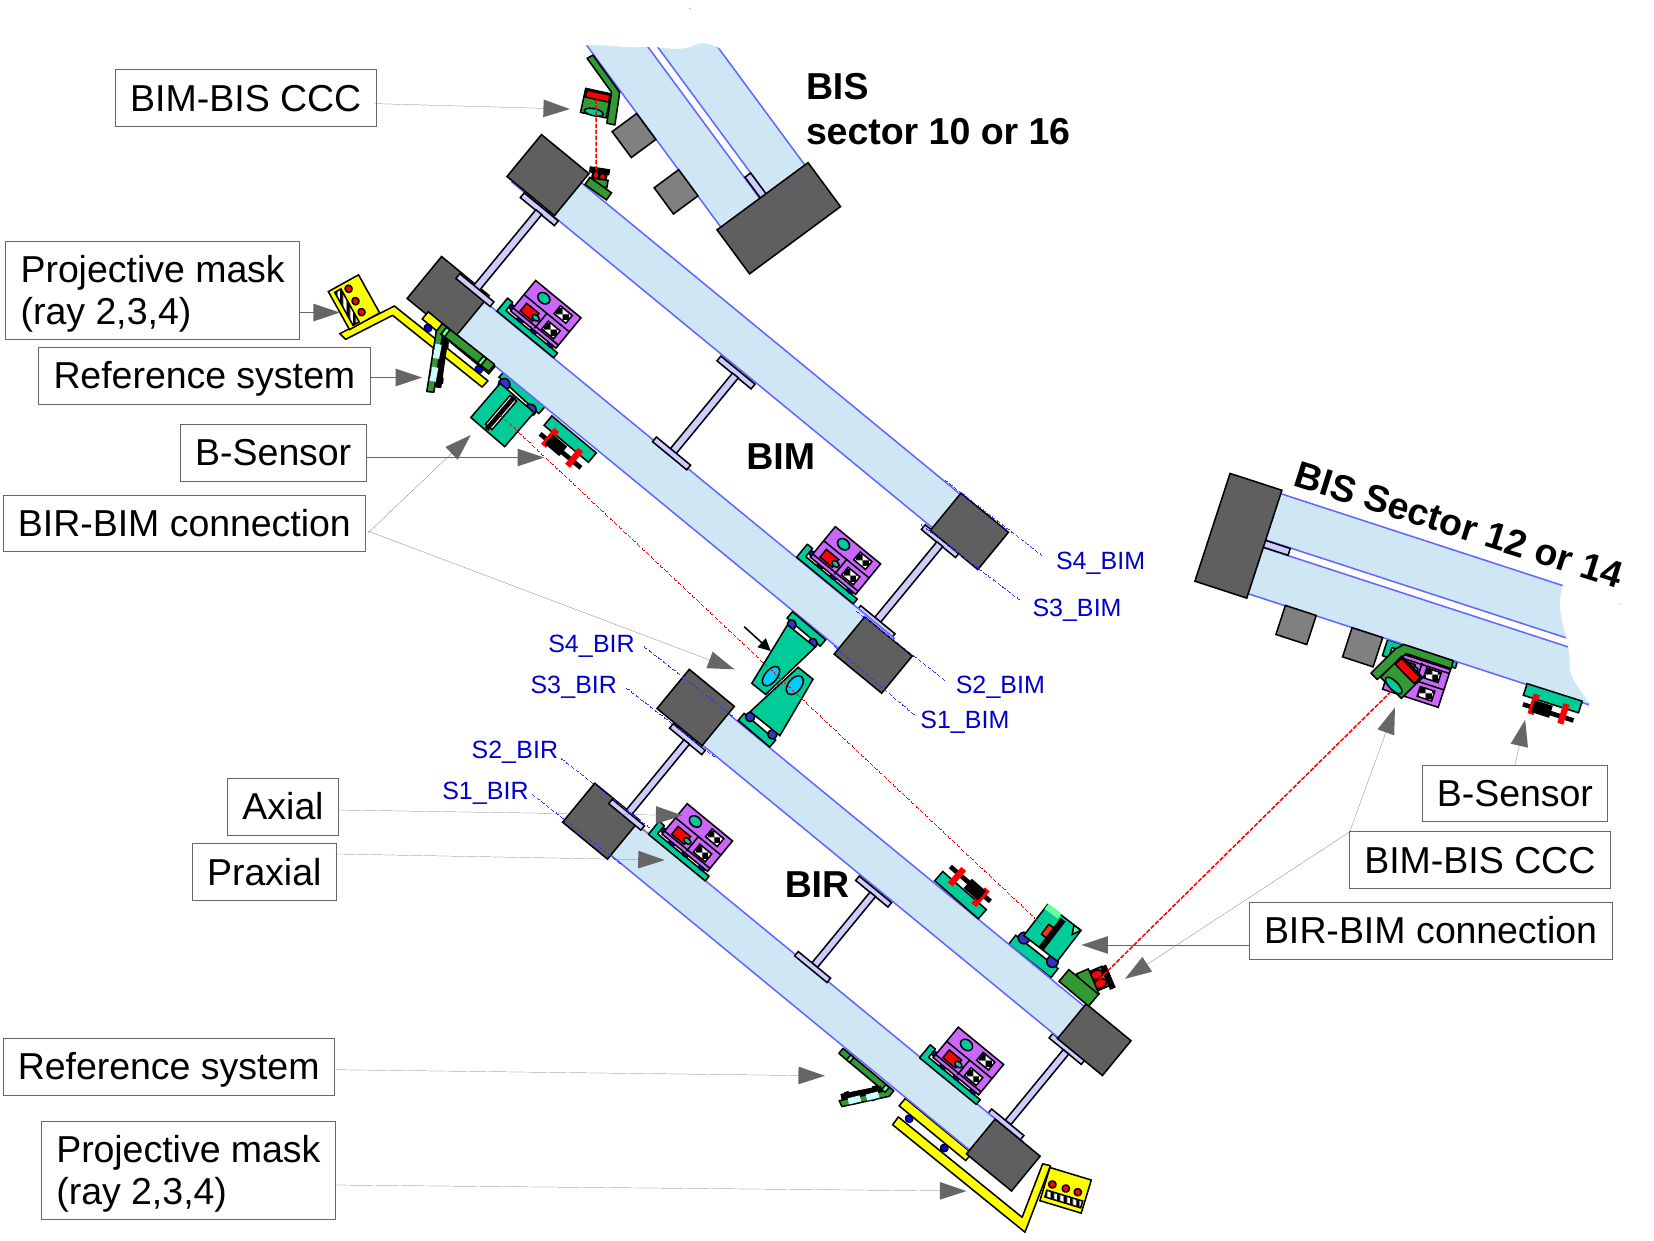

BIS
sector 10 or 16
BIM-BIS CCC
Projective mask
(ray 2,3,4)
Reference system
B-Sensor
BIM
BIS Sector 12 or 14
BIR-BIM connection
S4_BIM
S3_BIM
S4_BIR
S3_BIR
S2_BIM
S1_BIM
S2_BIR
B-Sensor
S1_BIR
Axial
BIM-BIS CCC
Praxial
BIR
BIR-BIM connection
Reference system
Projective mask
(ray 2,3,4)